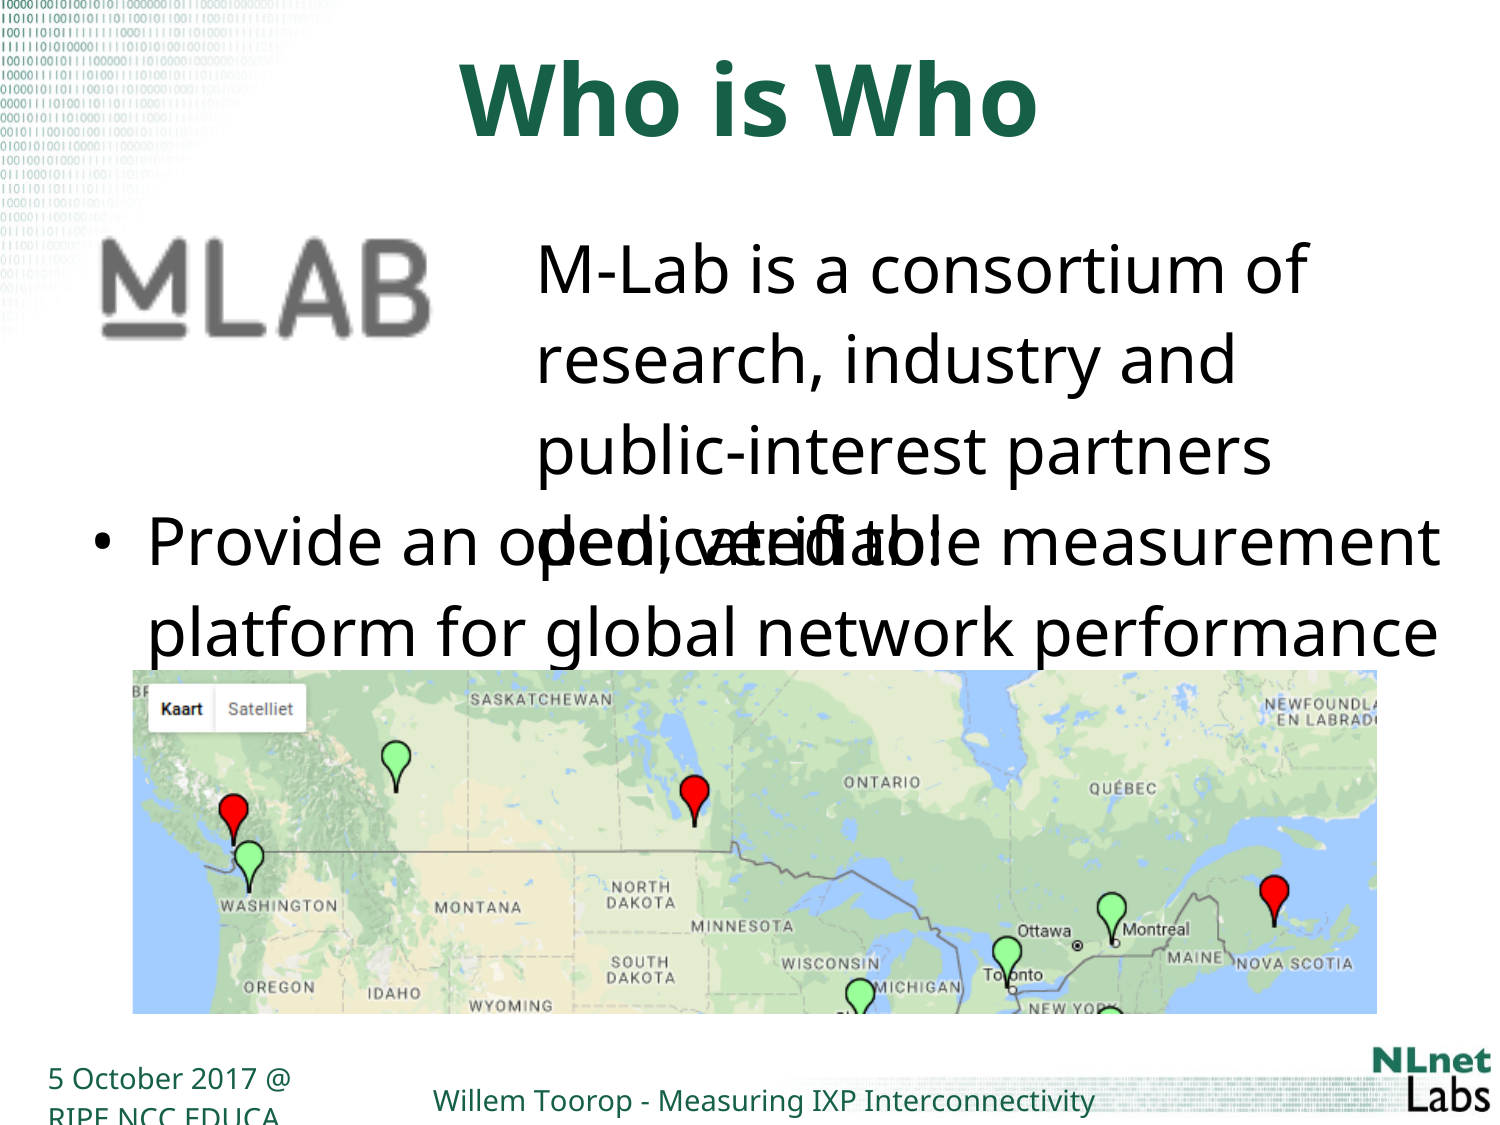

# Who is Who
M-Lab is a consortium of research, industry and public-interest partners dedicated to:
Provide an open, verifiable measurement platform for global network performance